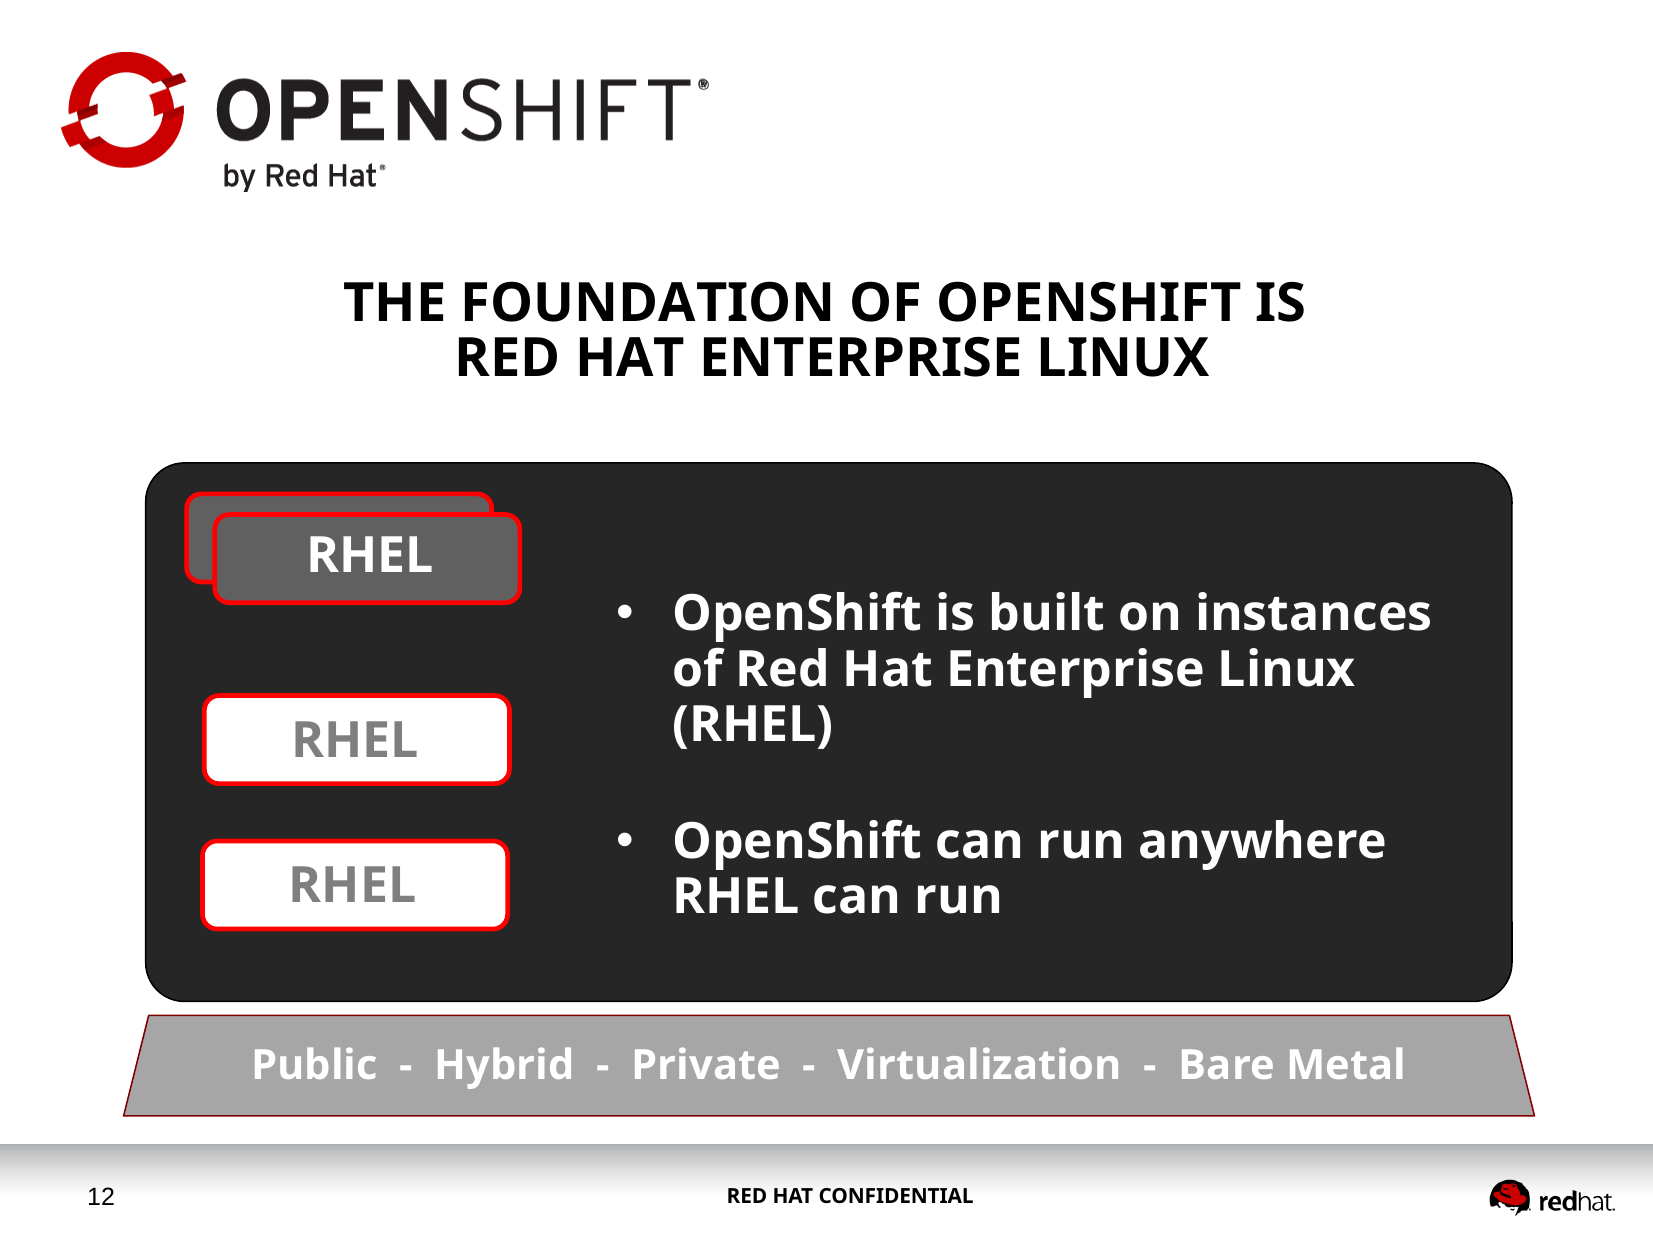

THE FOUNDATION OF OPENSHIFT IS
RED HAT ENTERPRISE LINUX
RHEL
RHEL
OpenShift is built on instances of Red Hat Enterprise Linux (RHEL)
OpenShift can run anywhere RHEL can run
RHEL
RHEL
Public - Hybrid - Private - Virtualization - Bare Metal